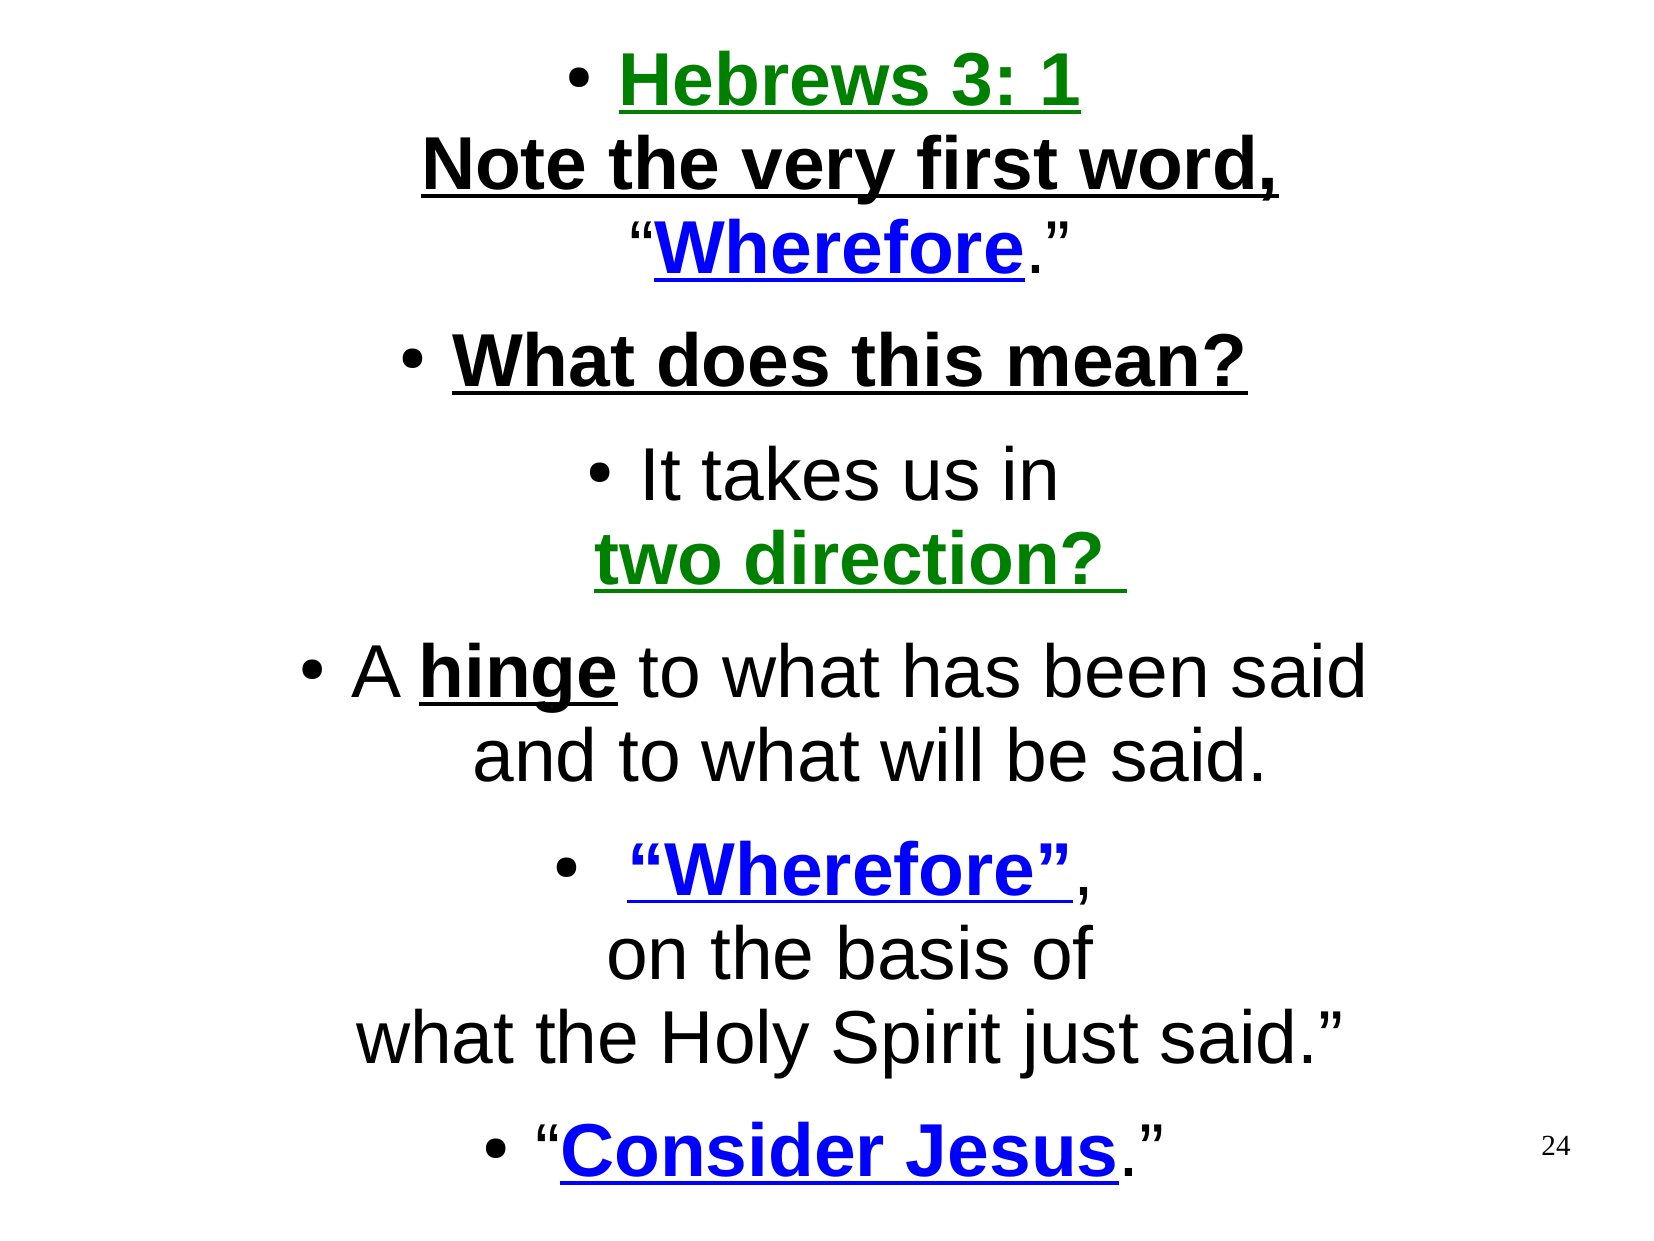

# Hebrews 3: 1 Note the very first word, “Wherefore.”
What does this mean?
It takes us in
two direction?
A hinge to what has been said
 and to what will be said.
 “Wherefore”,
on the basis of
what the Holy Spirit just said.”
“Consider Jesus.”
24